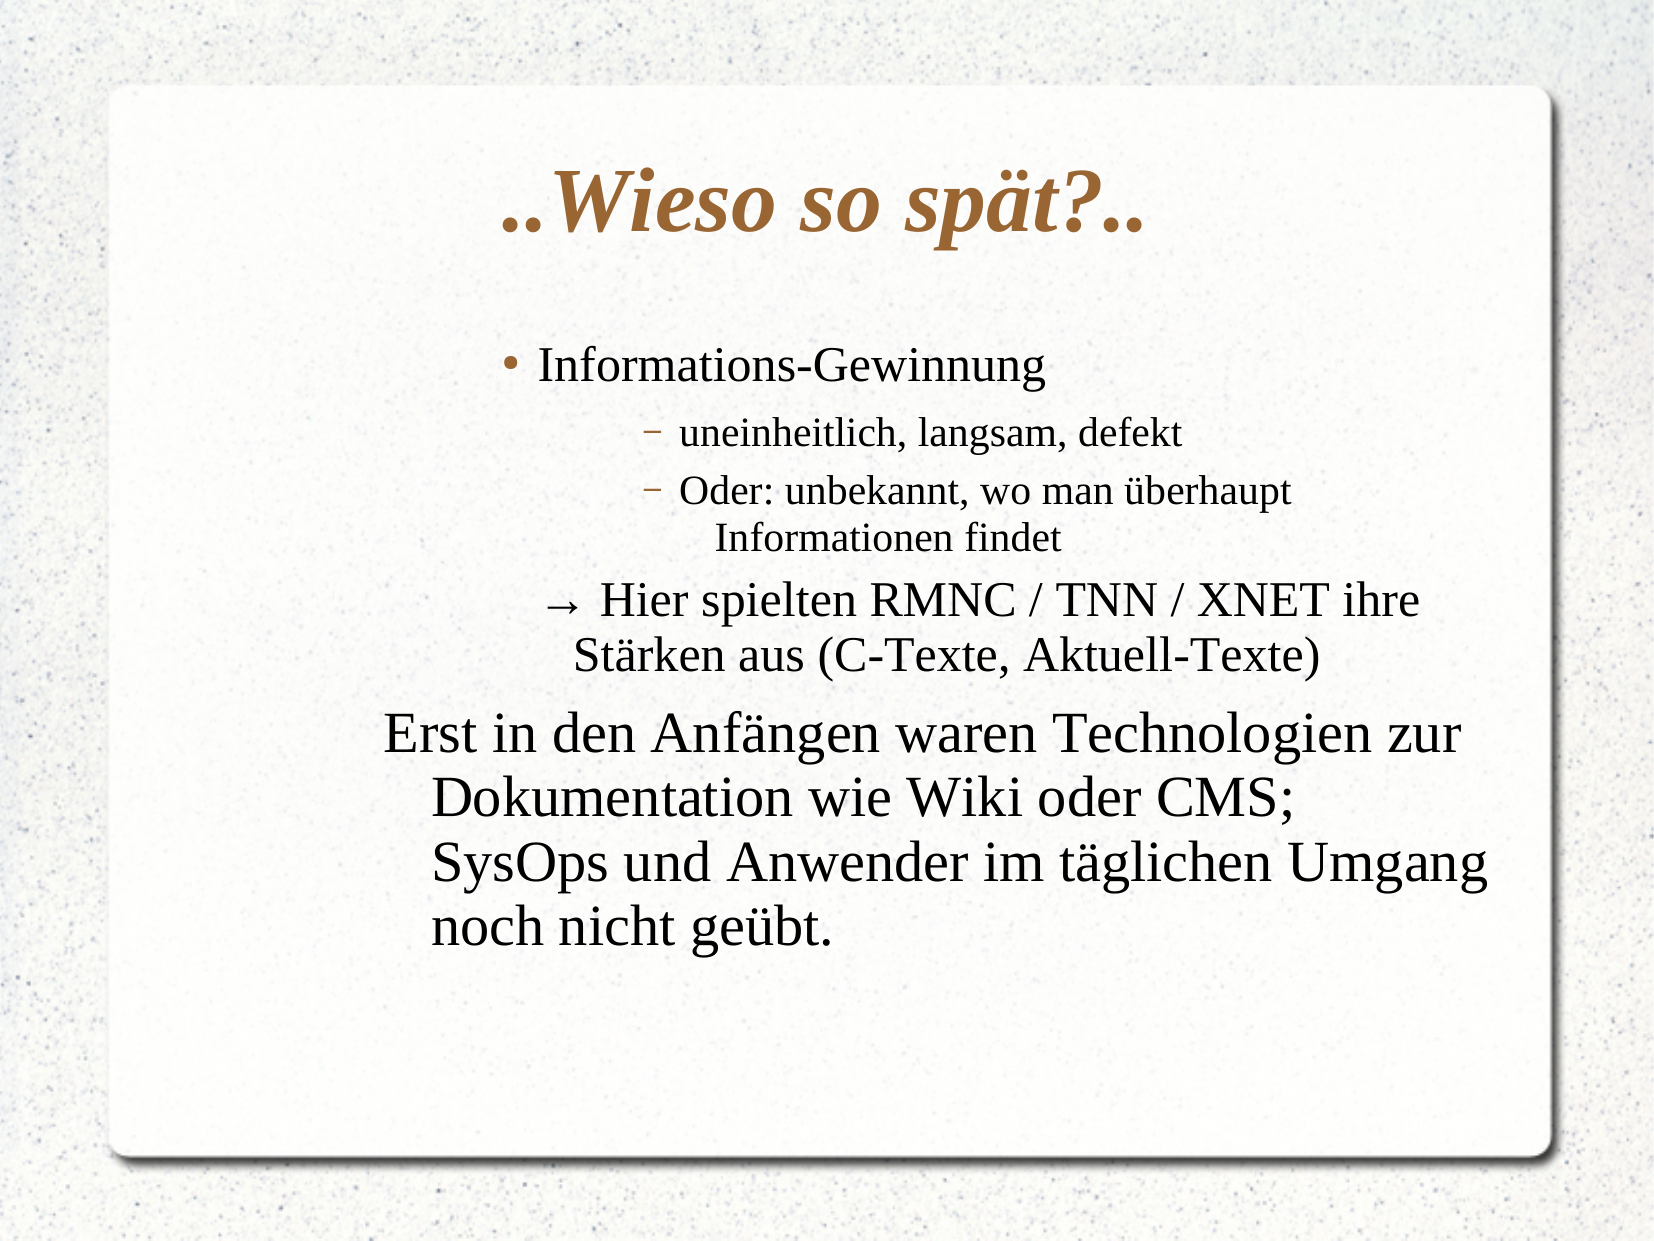

# ..Wieso so spät?..
Informations-Gewinnung
uneinheitlich, langsam, defekt
Oder: unbekannt, wo man überhaupt Informationen findet
→ Hier spielten RMNC / TNN / XNET ihre Stärken aus (C-Texte, Aktuell-Texte)
Erst in den Anfängen waren Technologien zur Dokumentation wie Wiki oder CMS;
SysOps und Anwender im täglichen Umgang noch nicht geübt.